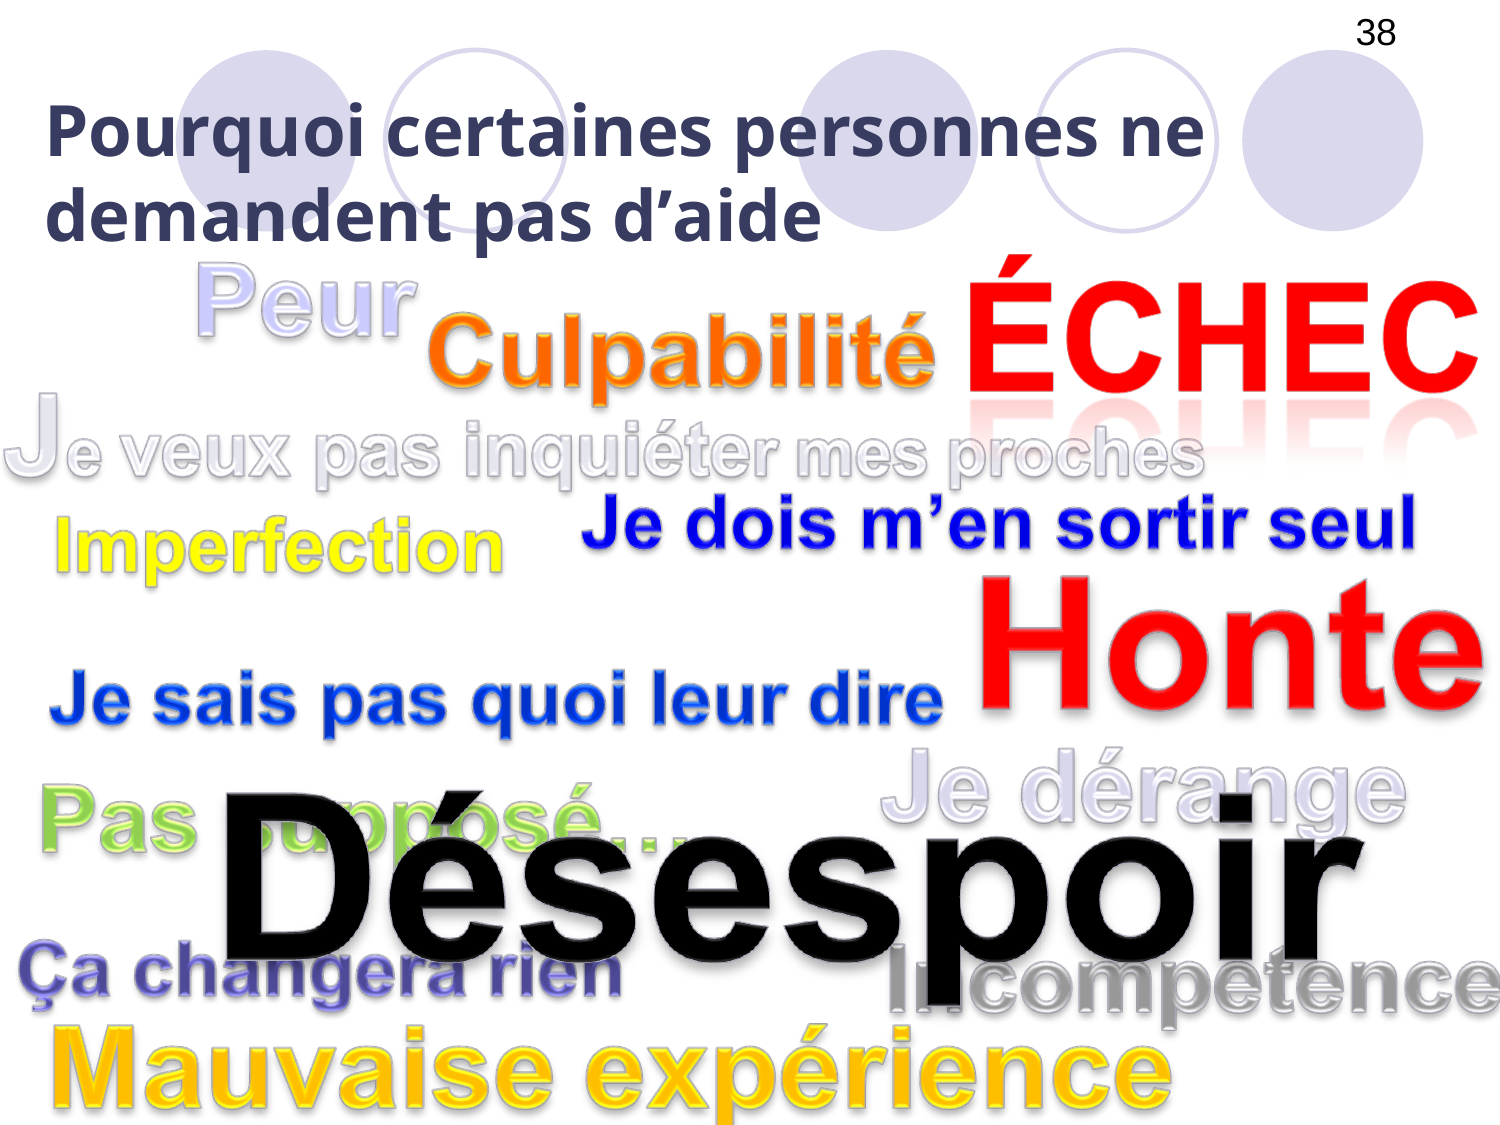

# Pourquoi certaines personnes ne demandent pas d’aide